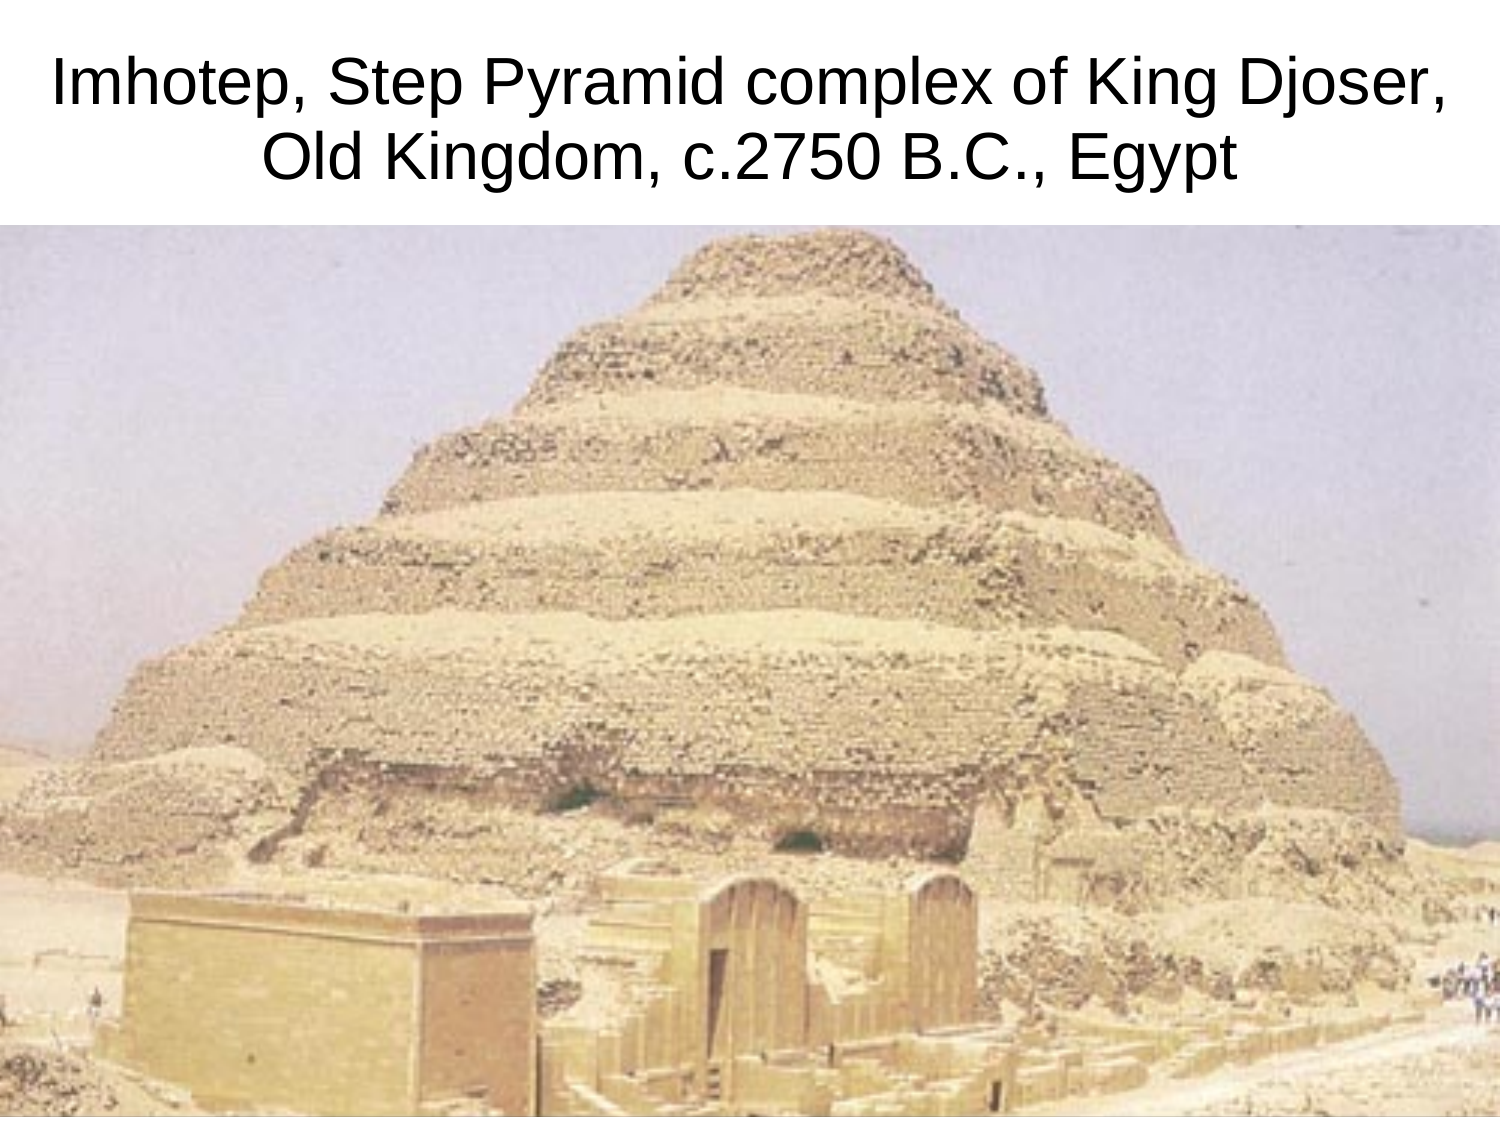

# Imhotep, Step Pyramid complex of King Djoser, Old Kingdom, c.2750 B.C., Egypt